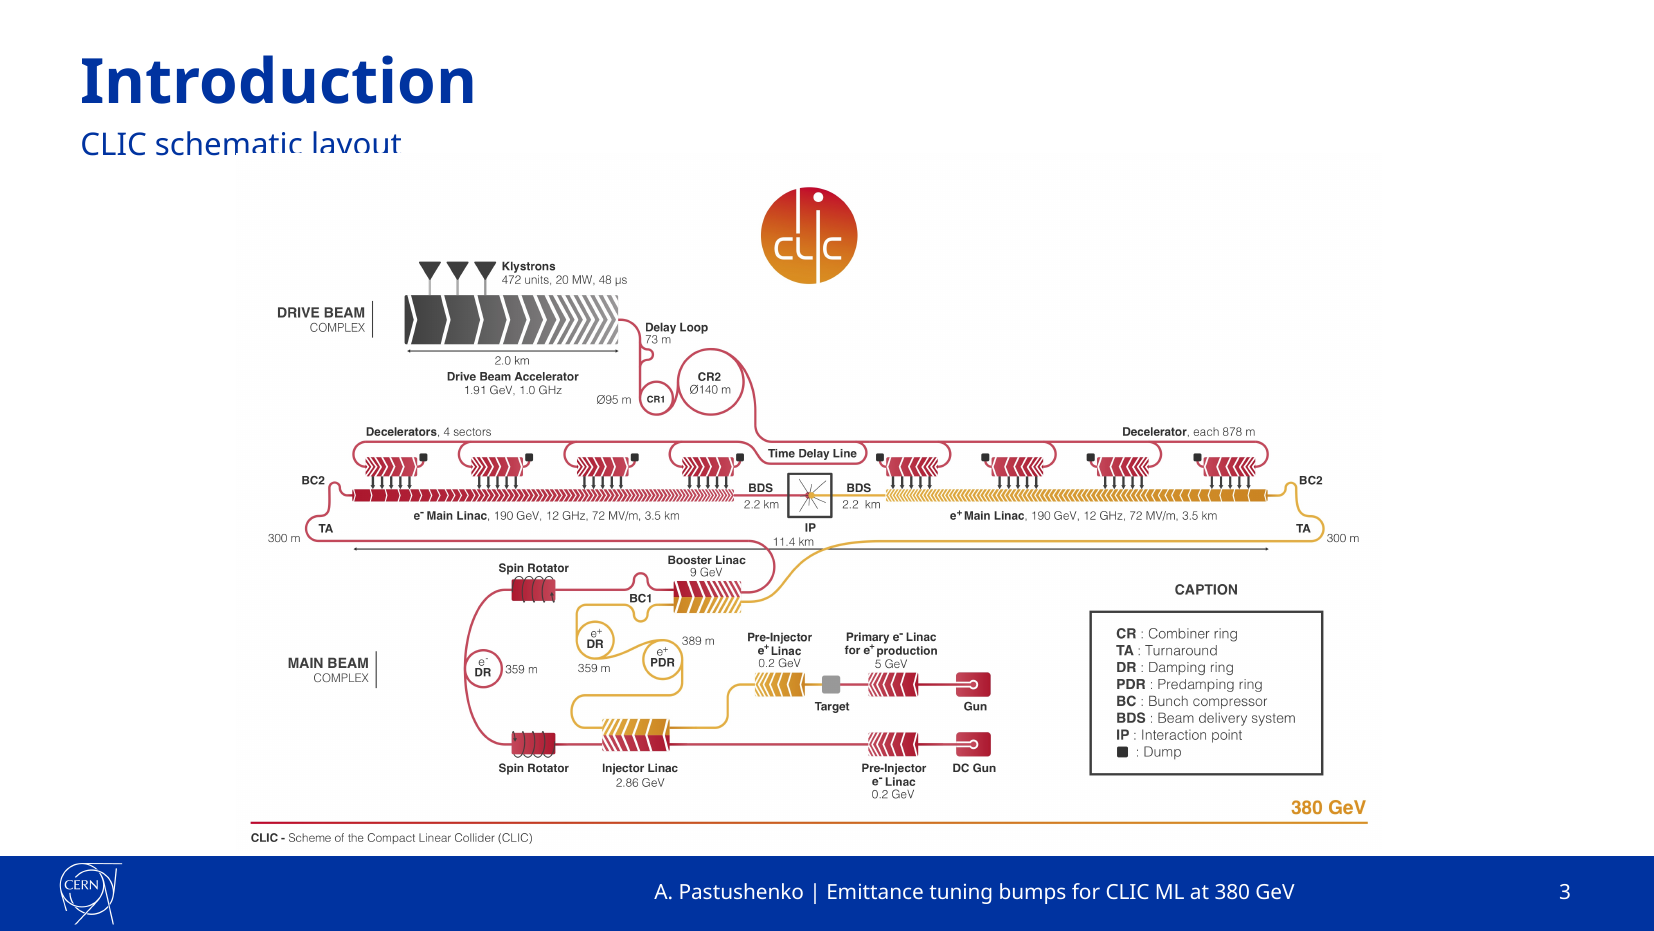

# Introduction CLIC schematic layout
A. Pastushenko | Emittance tuning bumps for CLIC ML at 380 GeV
3